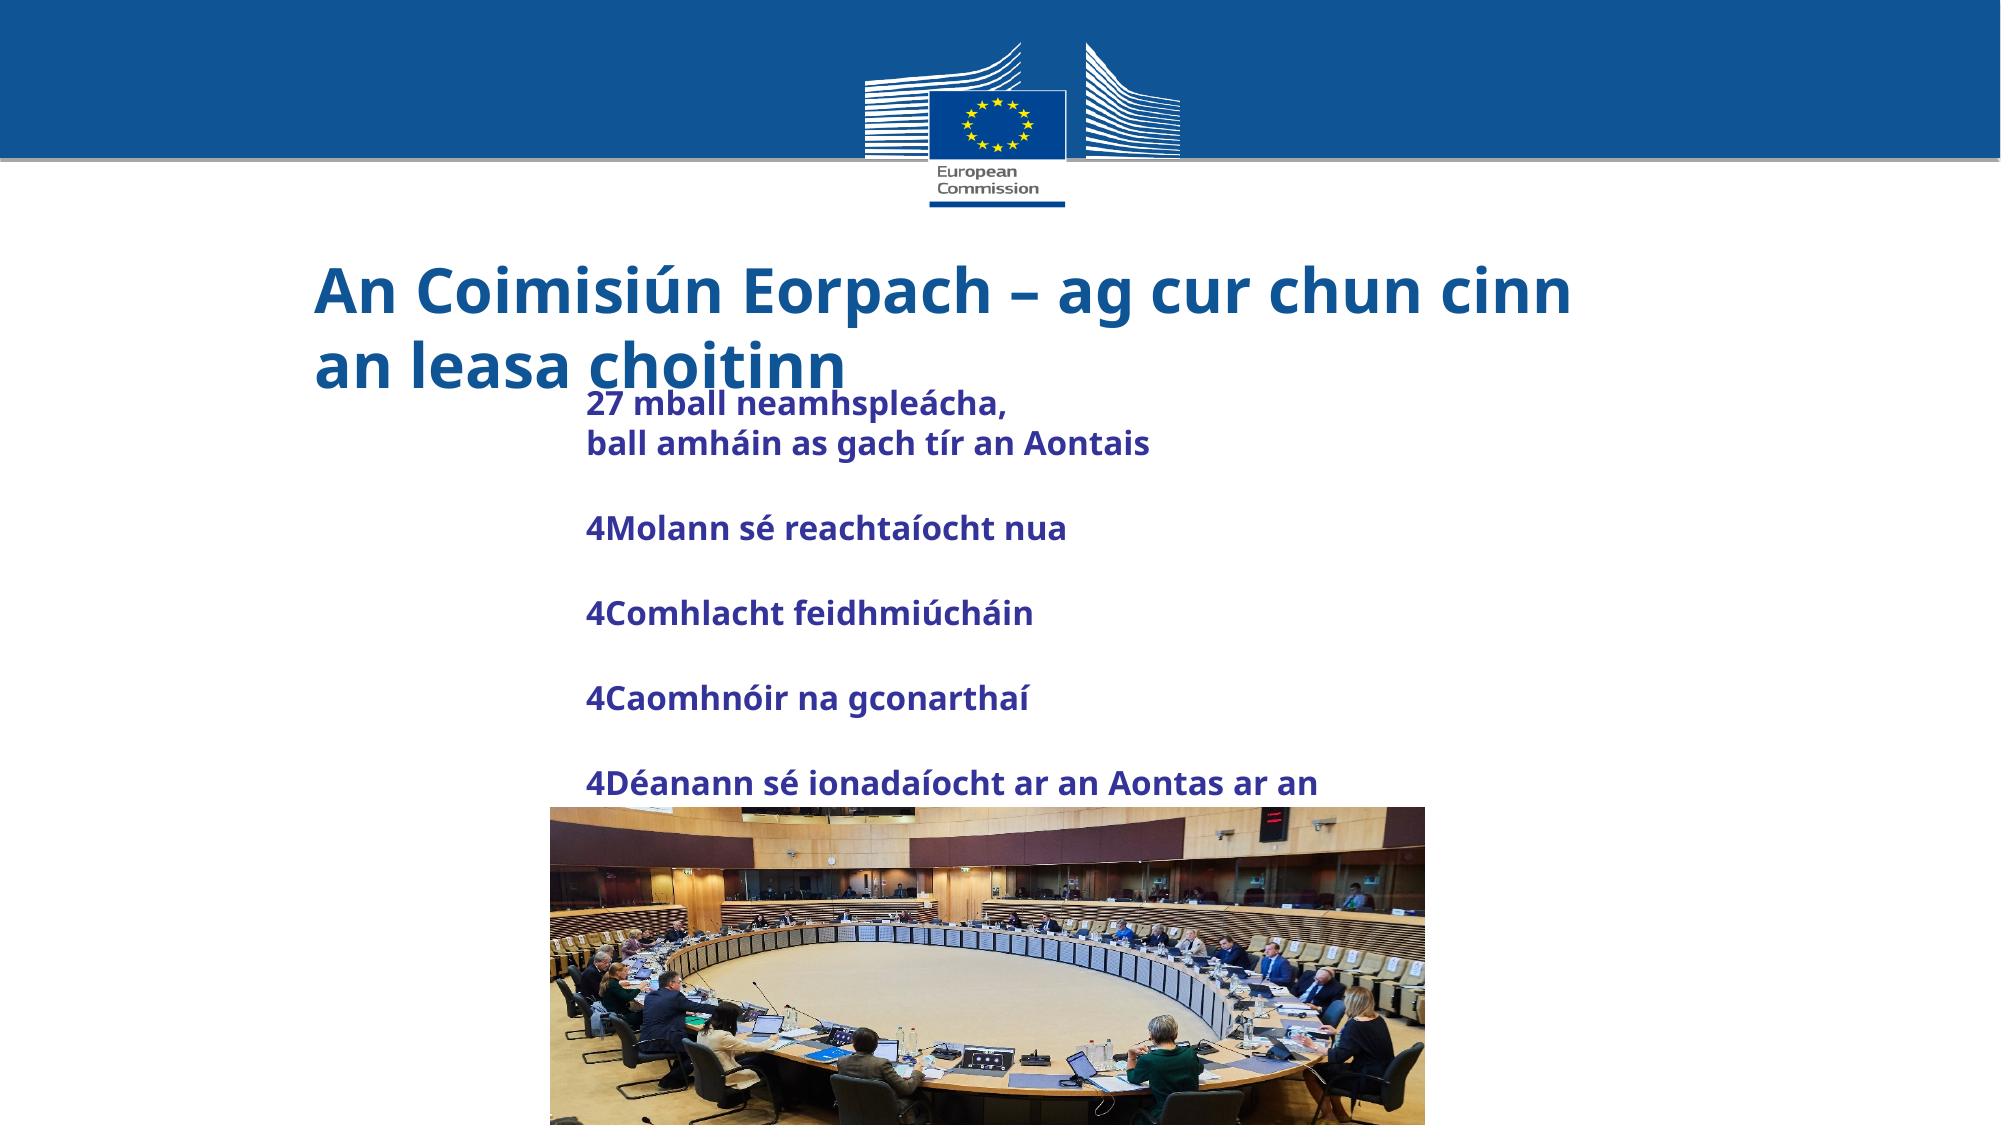

An Coimisiún Eorpach – ag cur chun cinn an leasa choitinn
27 mball neamhspleácha,
ball amháin as gach tír an Aontais
4Molann sé reachtaíocht nua
4Comhlacht feidhmiúcháin
4Caomhnóir na gconarthaí
4Déanann sé ionadaíocht ar an Aontas ar an leibhéal idirnáisiúnta